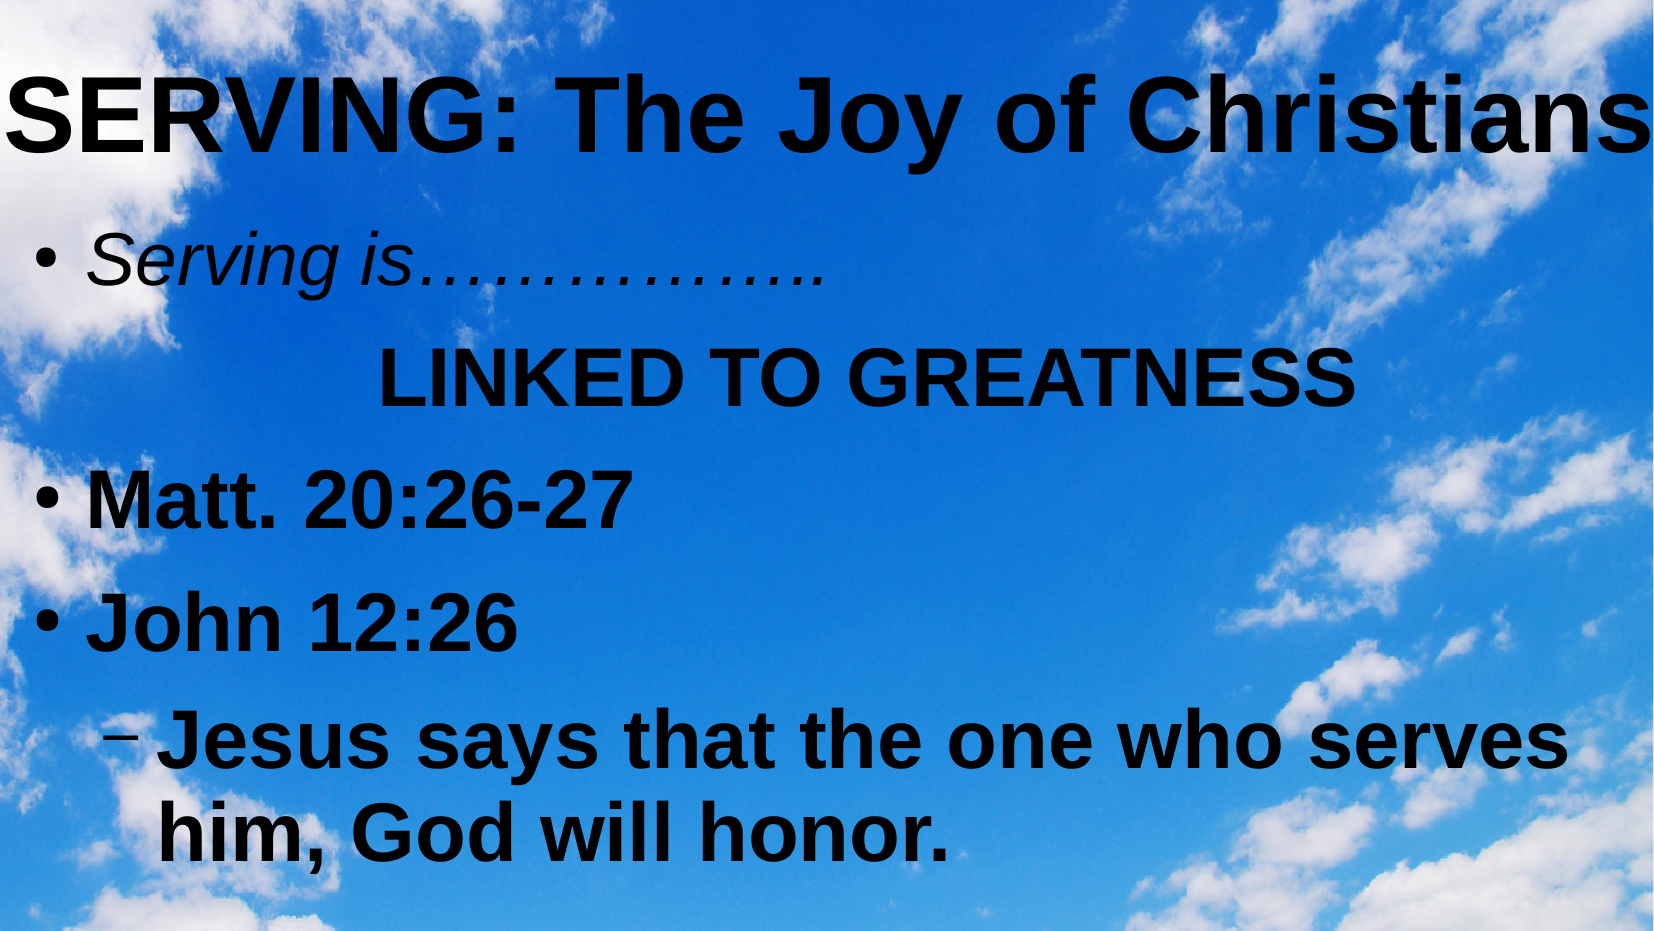

# SERVING: The Joy of Christians
Serving is……………..
LINKED TO GREATNESS
Matt. 20:26-27
John 12:26
Jesus says that the one who serves him, God will honor.